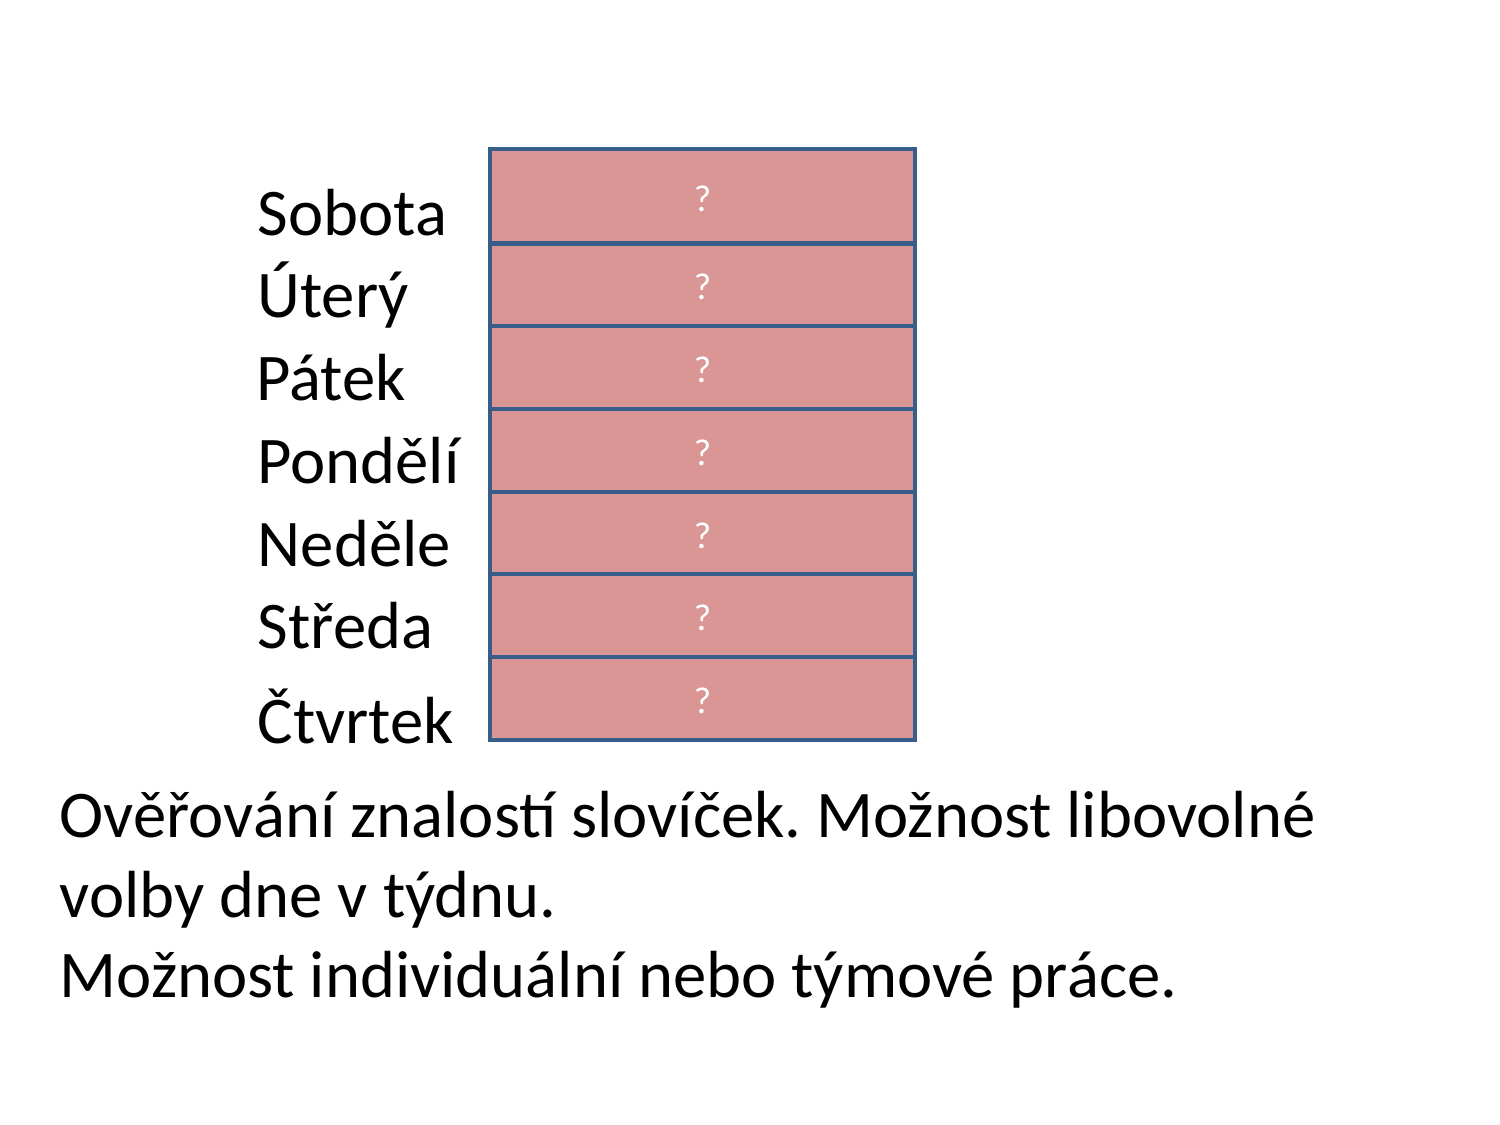

?
Sobota
суббóта
втóрник
пятница
понедéльник
воскресéнье
средá
четвéрг
Úterý
?
Pátek
?
´
Pondělí
?
Neděle
?
Středa
?
?
Čtvrtek
Ověřování znalostí slovíček. Možnost libovolné
volby dne v týdnu.
Možnost individuální nebo týmové práce.